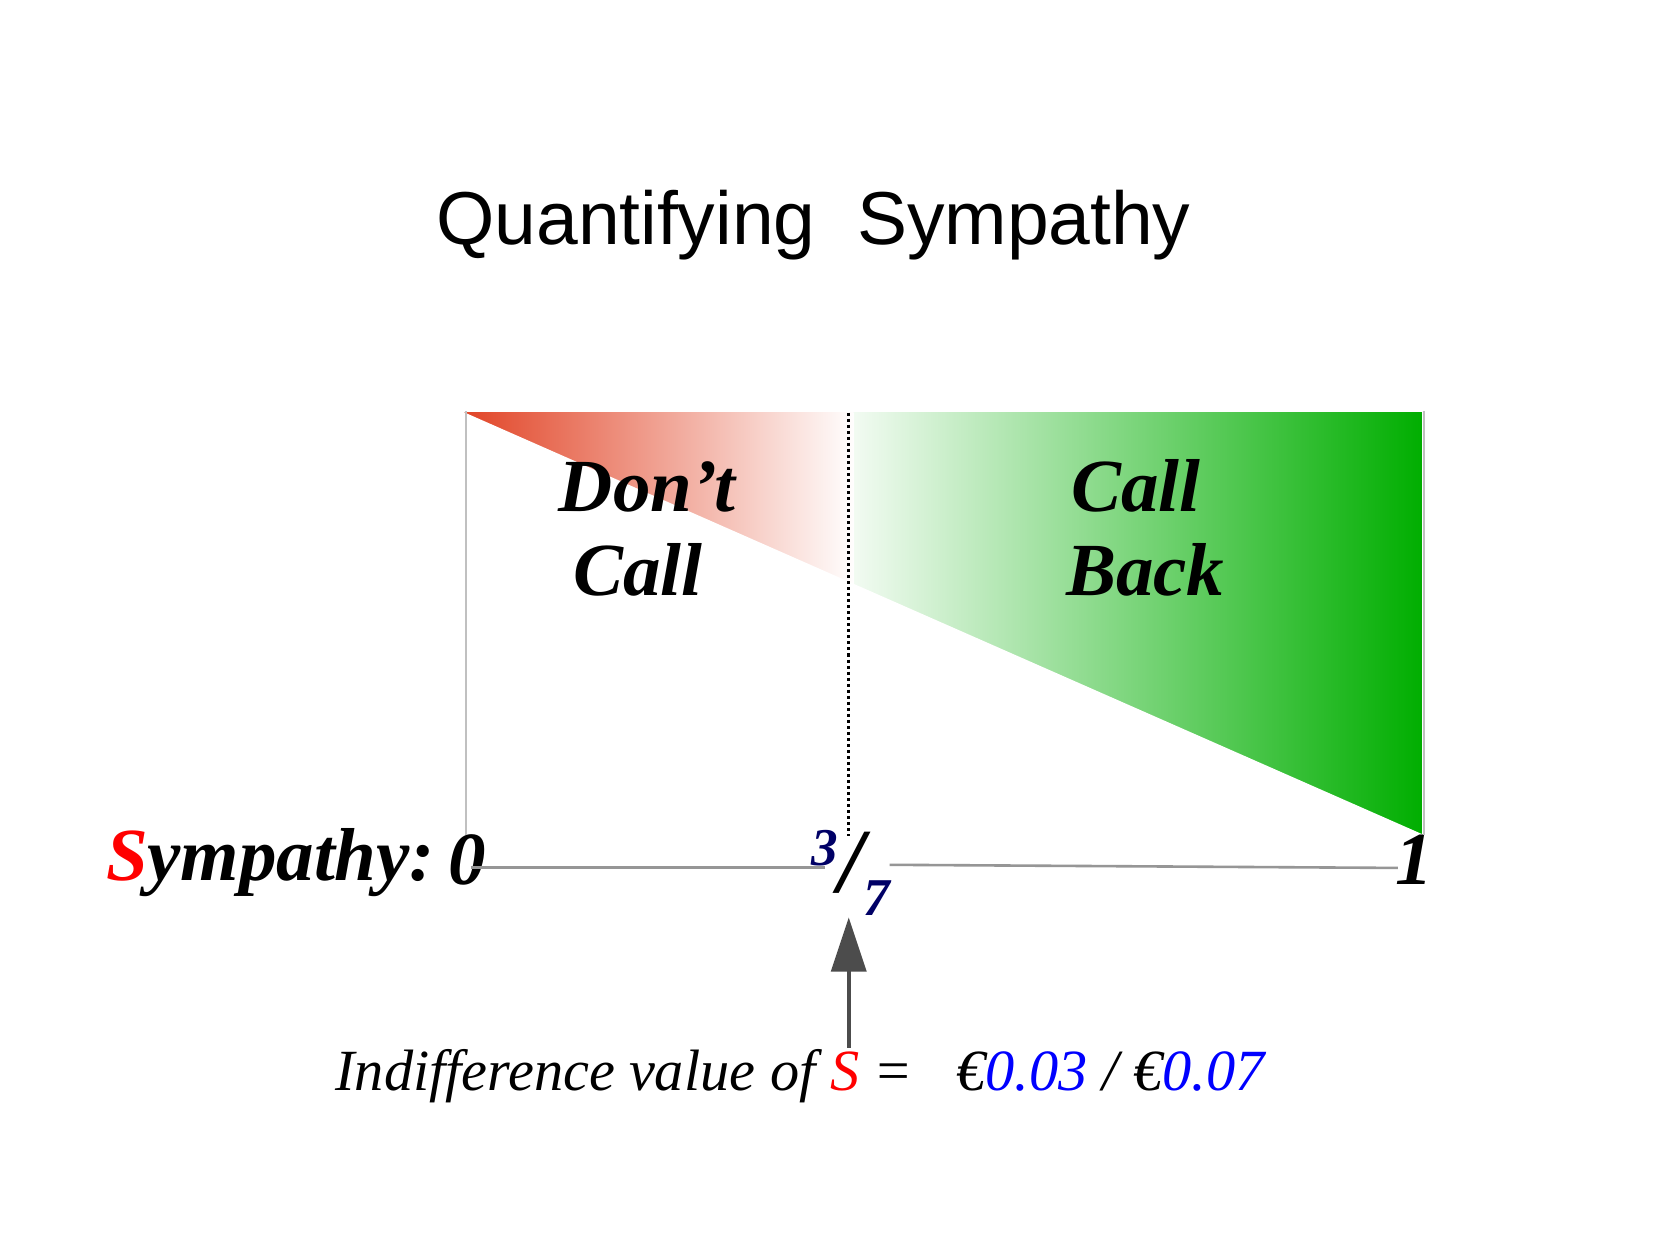

# Quantifying Sympathy
 Don’t Call
 Call Back
3/7
Sympathy:
0
1
 Indifference value of S = €0.03 / €0.07